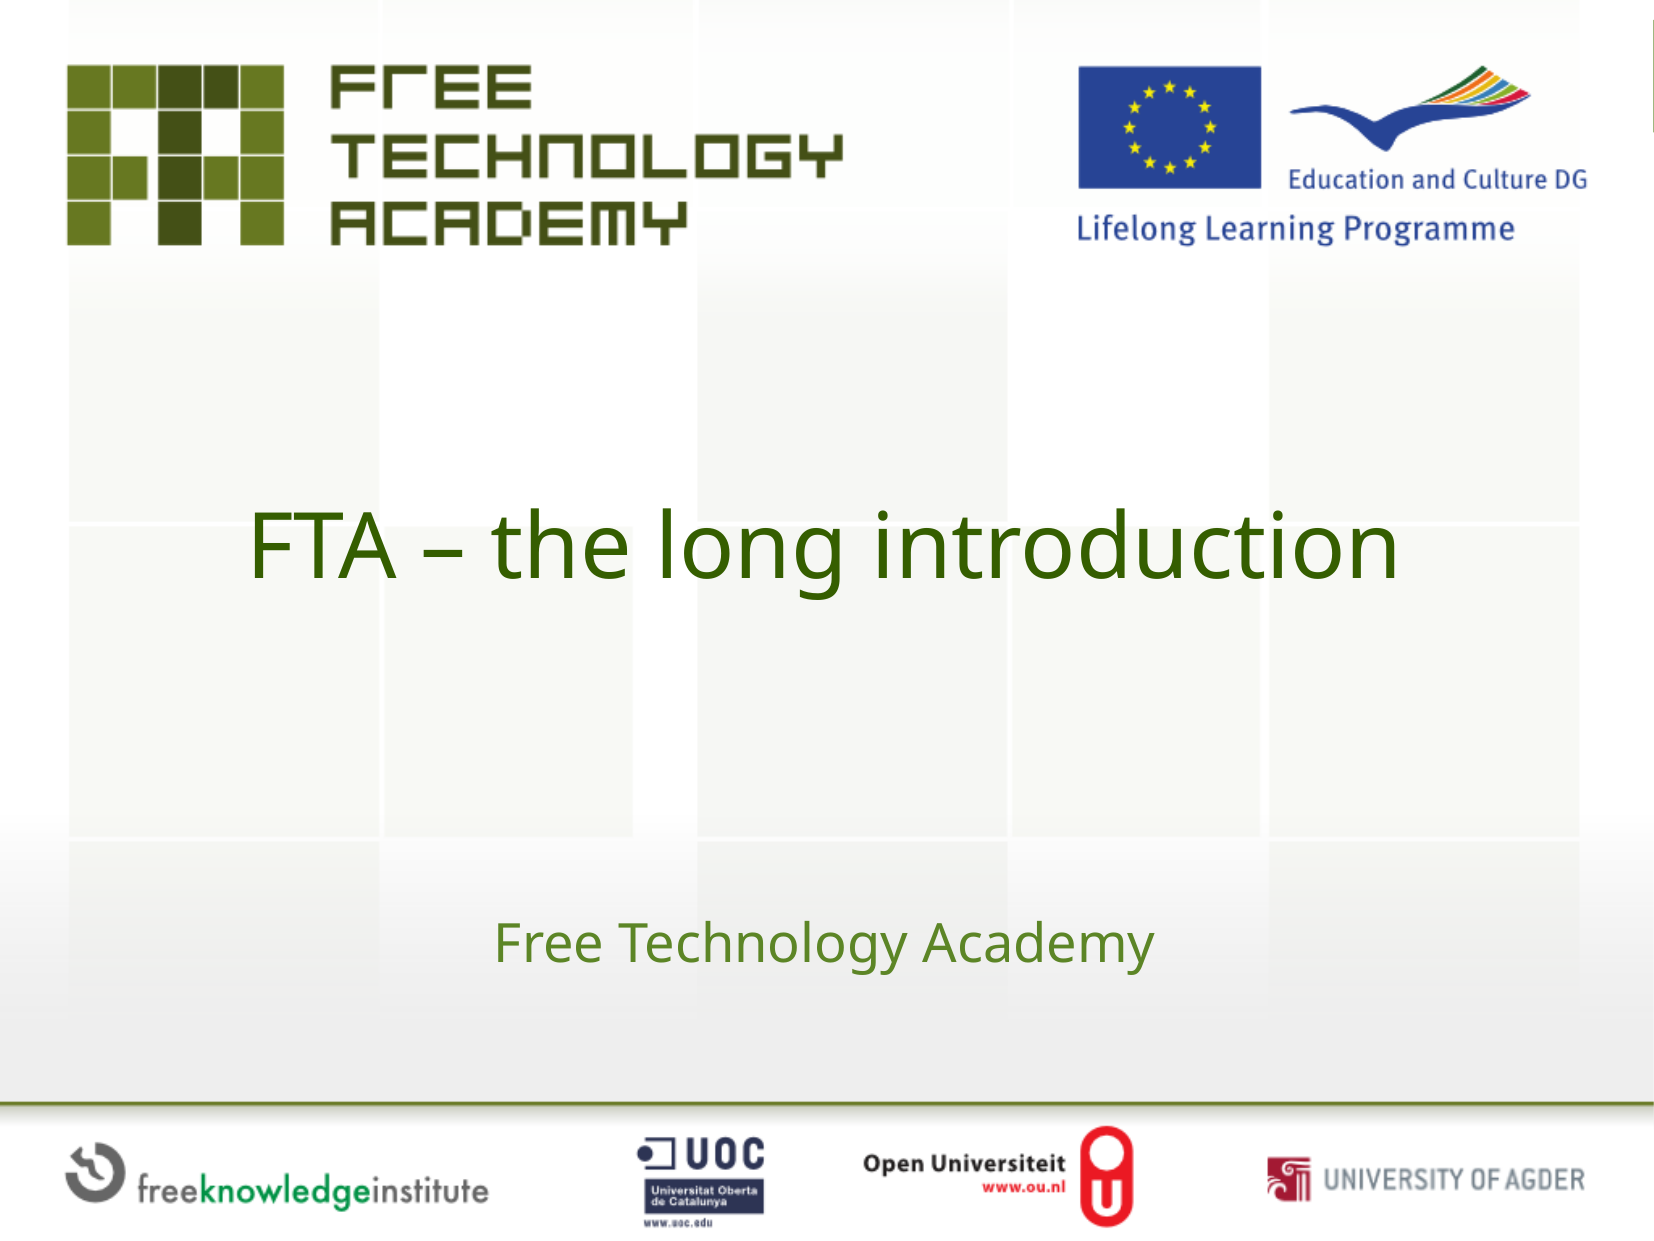

FTA – the long introduction
Free Technology Academy